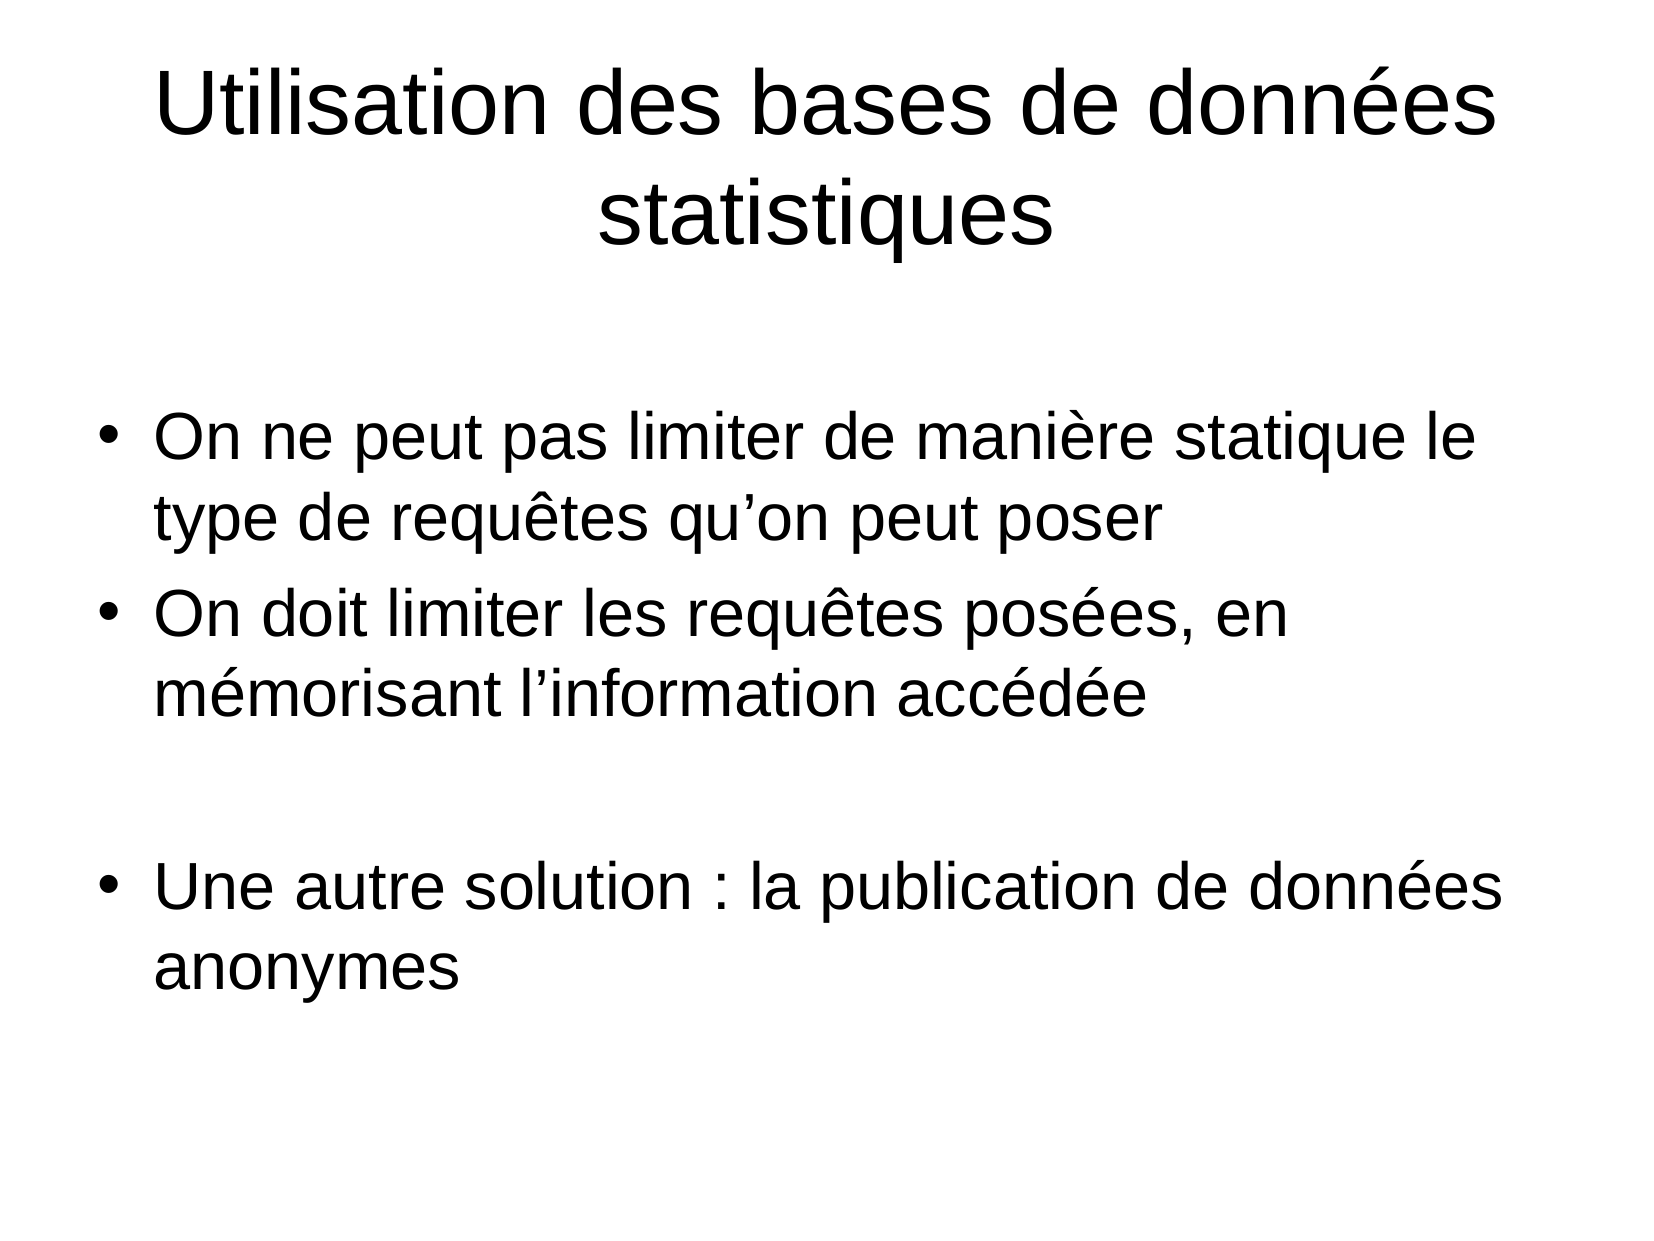

Utilisation des bases de données statistiques
On ne peut pas limiter de manière statique le type de requêtes qu’on peut poser
On doit limiter les requêtes posées, en mémorisant l’information accédée
Une autre solution : la publication de données anonymes